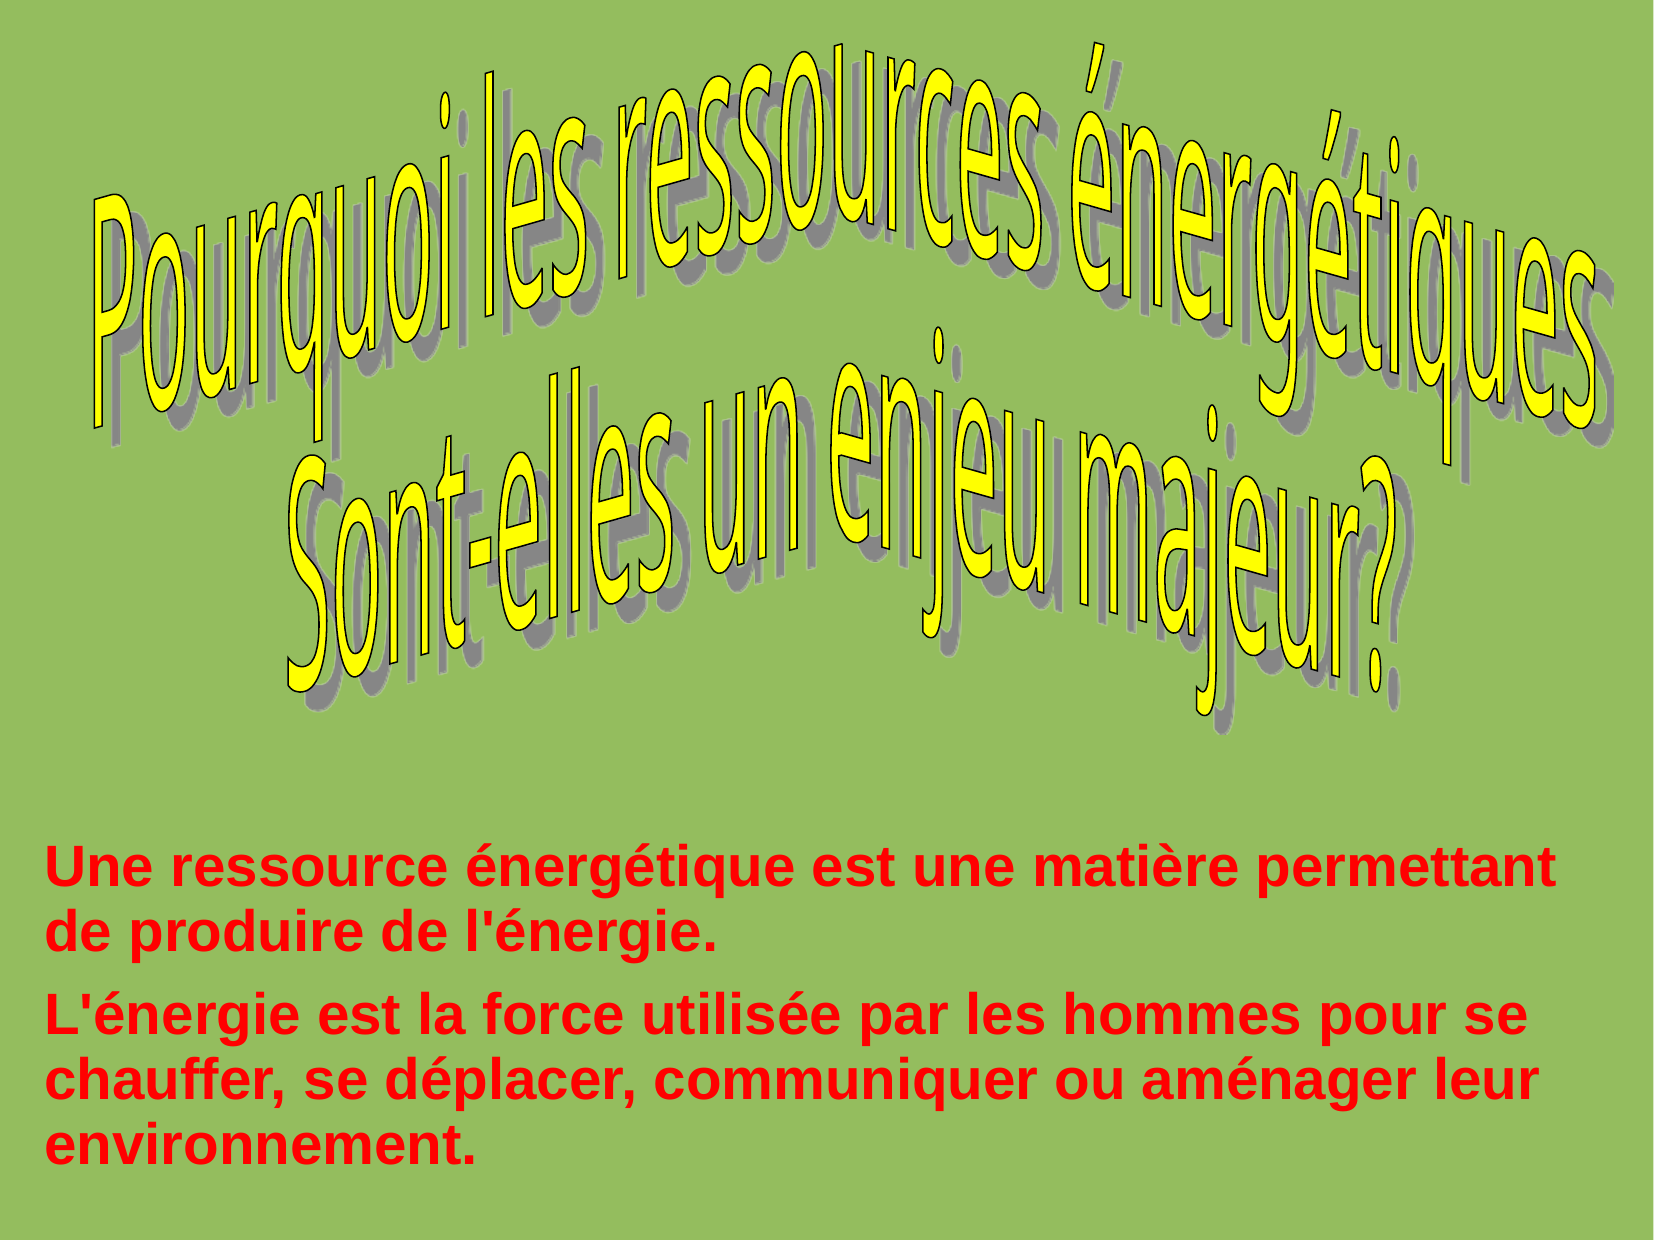

Pourquoi les ressources énergétiques
Sont-elles un enjeu majeur?
Une ressource énergétique est une matière permettant de produire de l'énergie.
L'énergie est la force utilisée par les hommes pour se chauffer, se déplacer, communiquer ou aménager leur environnement.